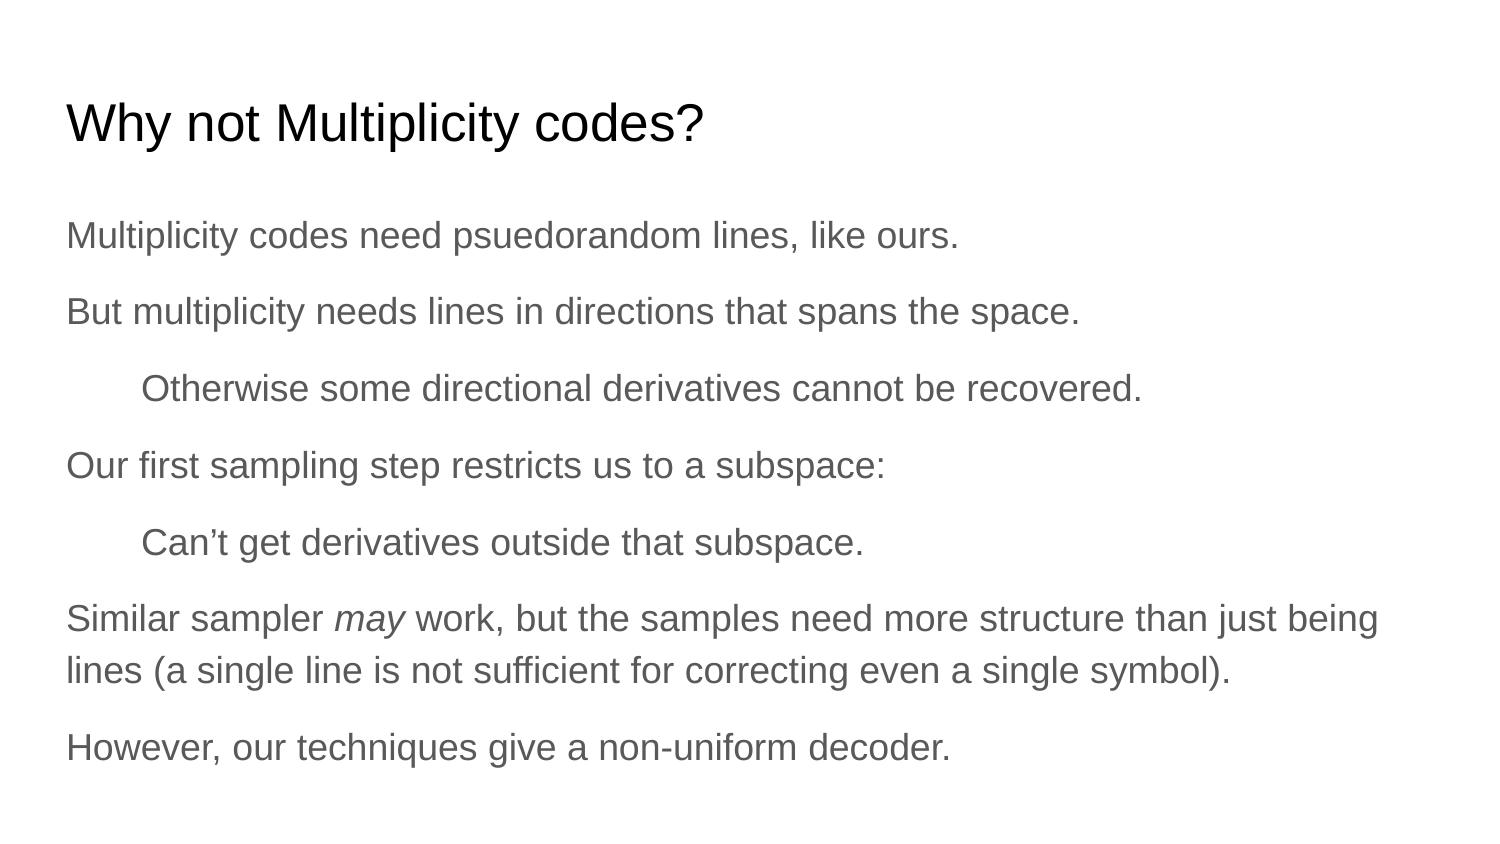

# Why not Multiplicity codes?
Multiplicity codes need psuedorandom lines, like ours.
But multiplicity needs lines in directions that spans the space.
Otherwise some directional derivatives cannot be recovered.
Our first sampling step restricts us to a subspace:
Can’t get derivatives outside that subspace.
Similar sampler may work, but the samples need more structure than just being lines (a single line is not sufficient for correcting even a single symbol).
However, our techniques give a non-uniform decoder.